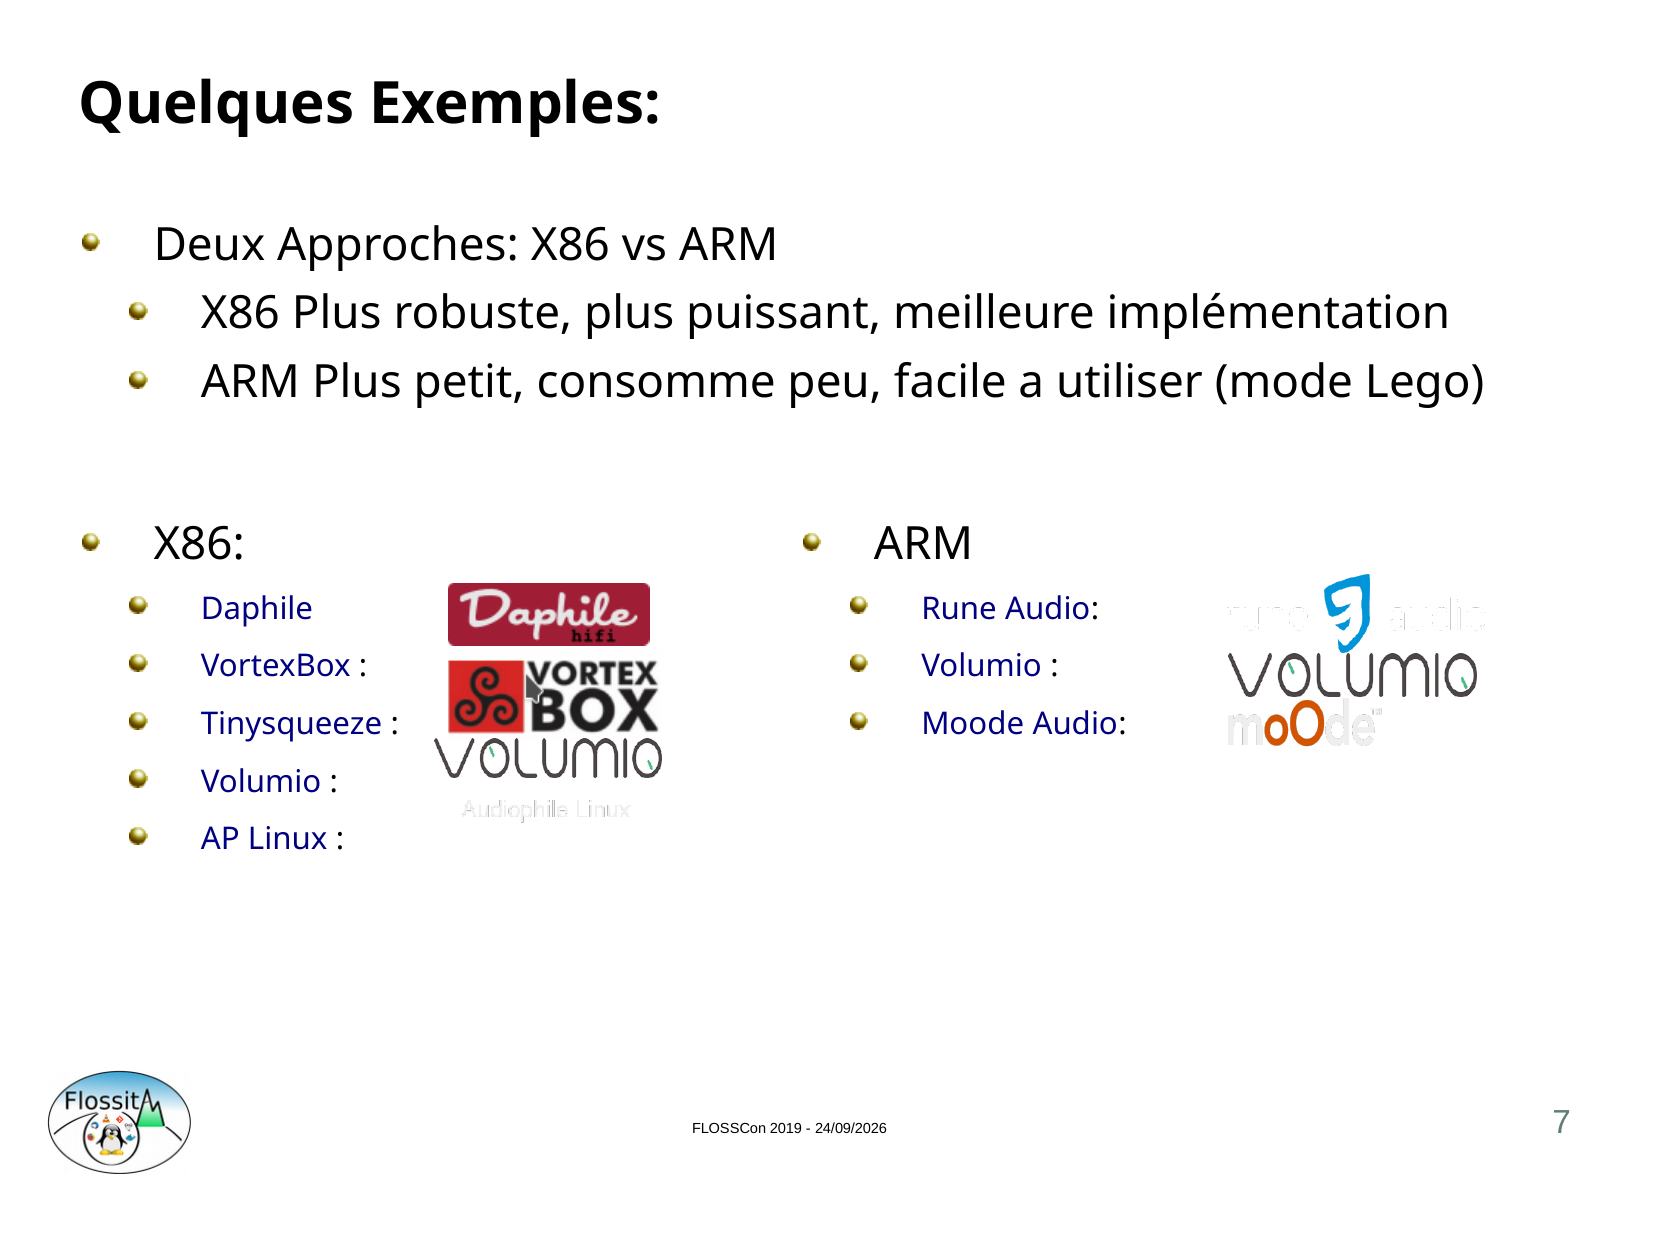

Quelques Exemples:
# Deux Approches: X86 vs ARM
X86 Plus robuste, plus puissant, meilleure implémentation
ARM Plus petit, consomme peu, facile a utiliser (mode Lego)
X86:
Daphile
VortexBox :
Tinysqueeze :
Volumio :
AP Linux :
ARM
Rune Audio:
Volumio :
Moode Audio:
7